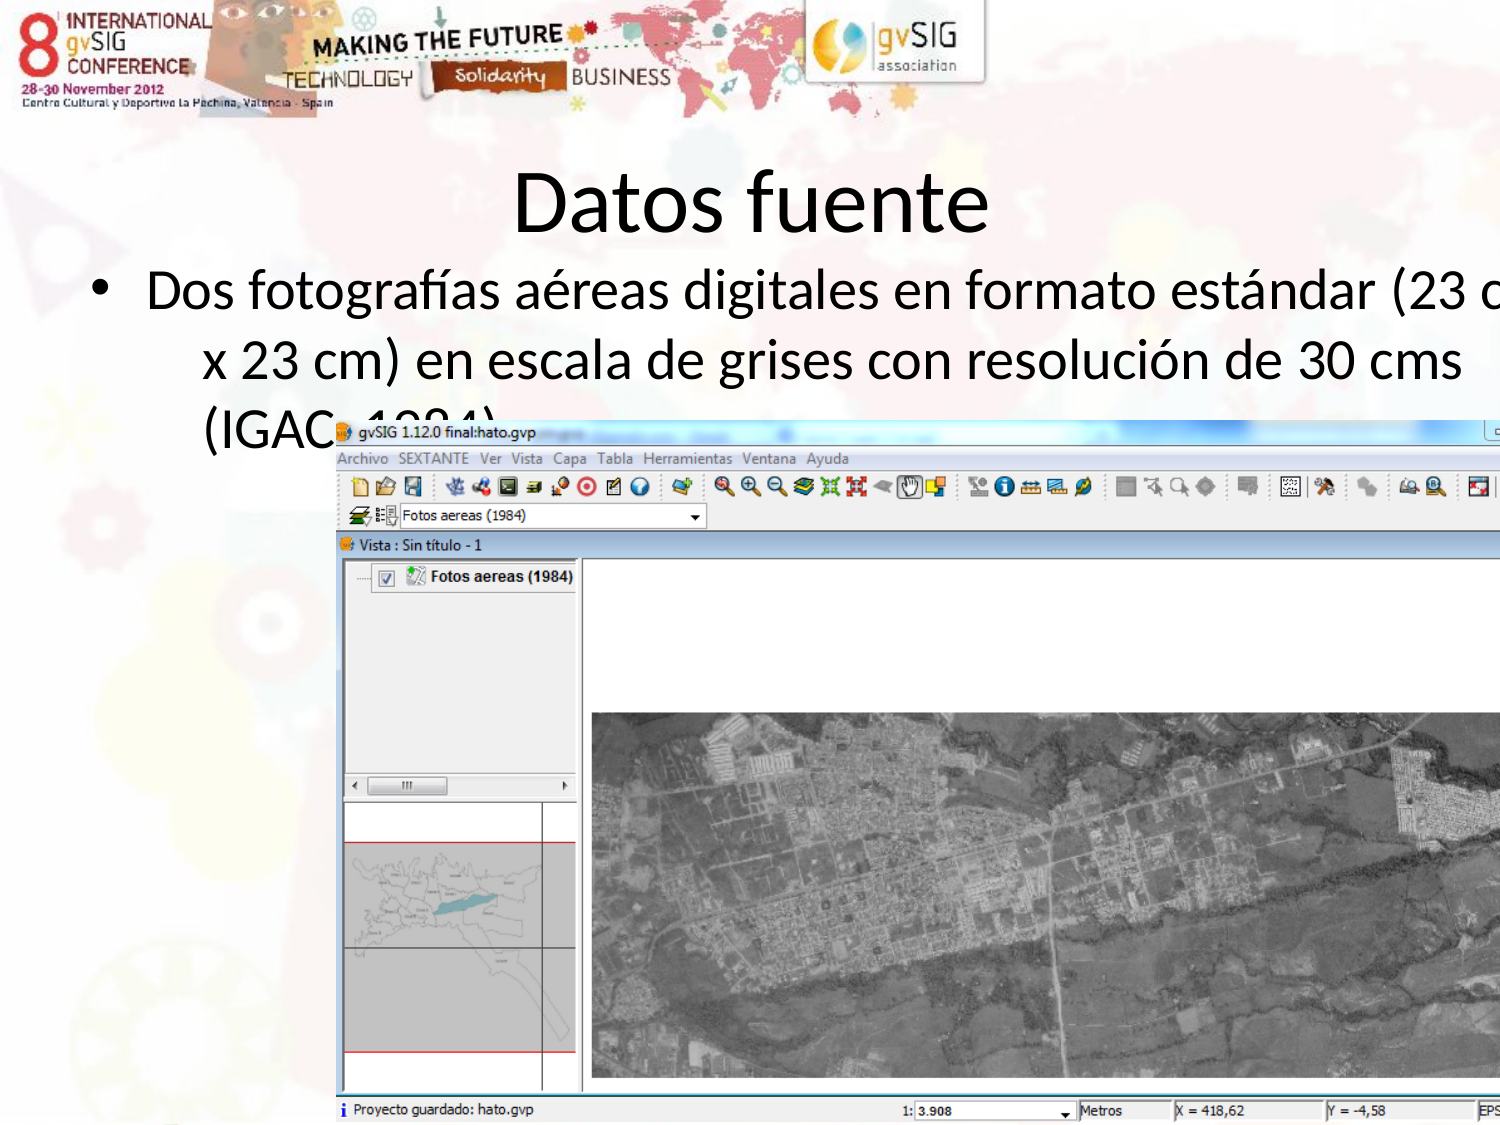

# Datos fuente
Dos fotografías aéreas digitales en formato estándar (23 cm x 23 cm) en escala de grises con resolución de 30 cms (IGAC, 1984)